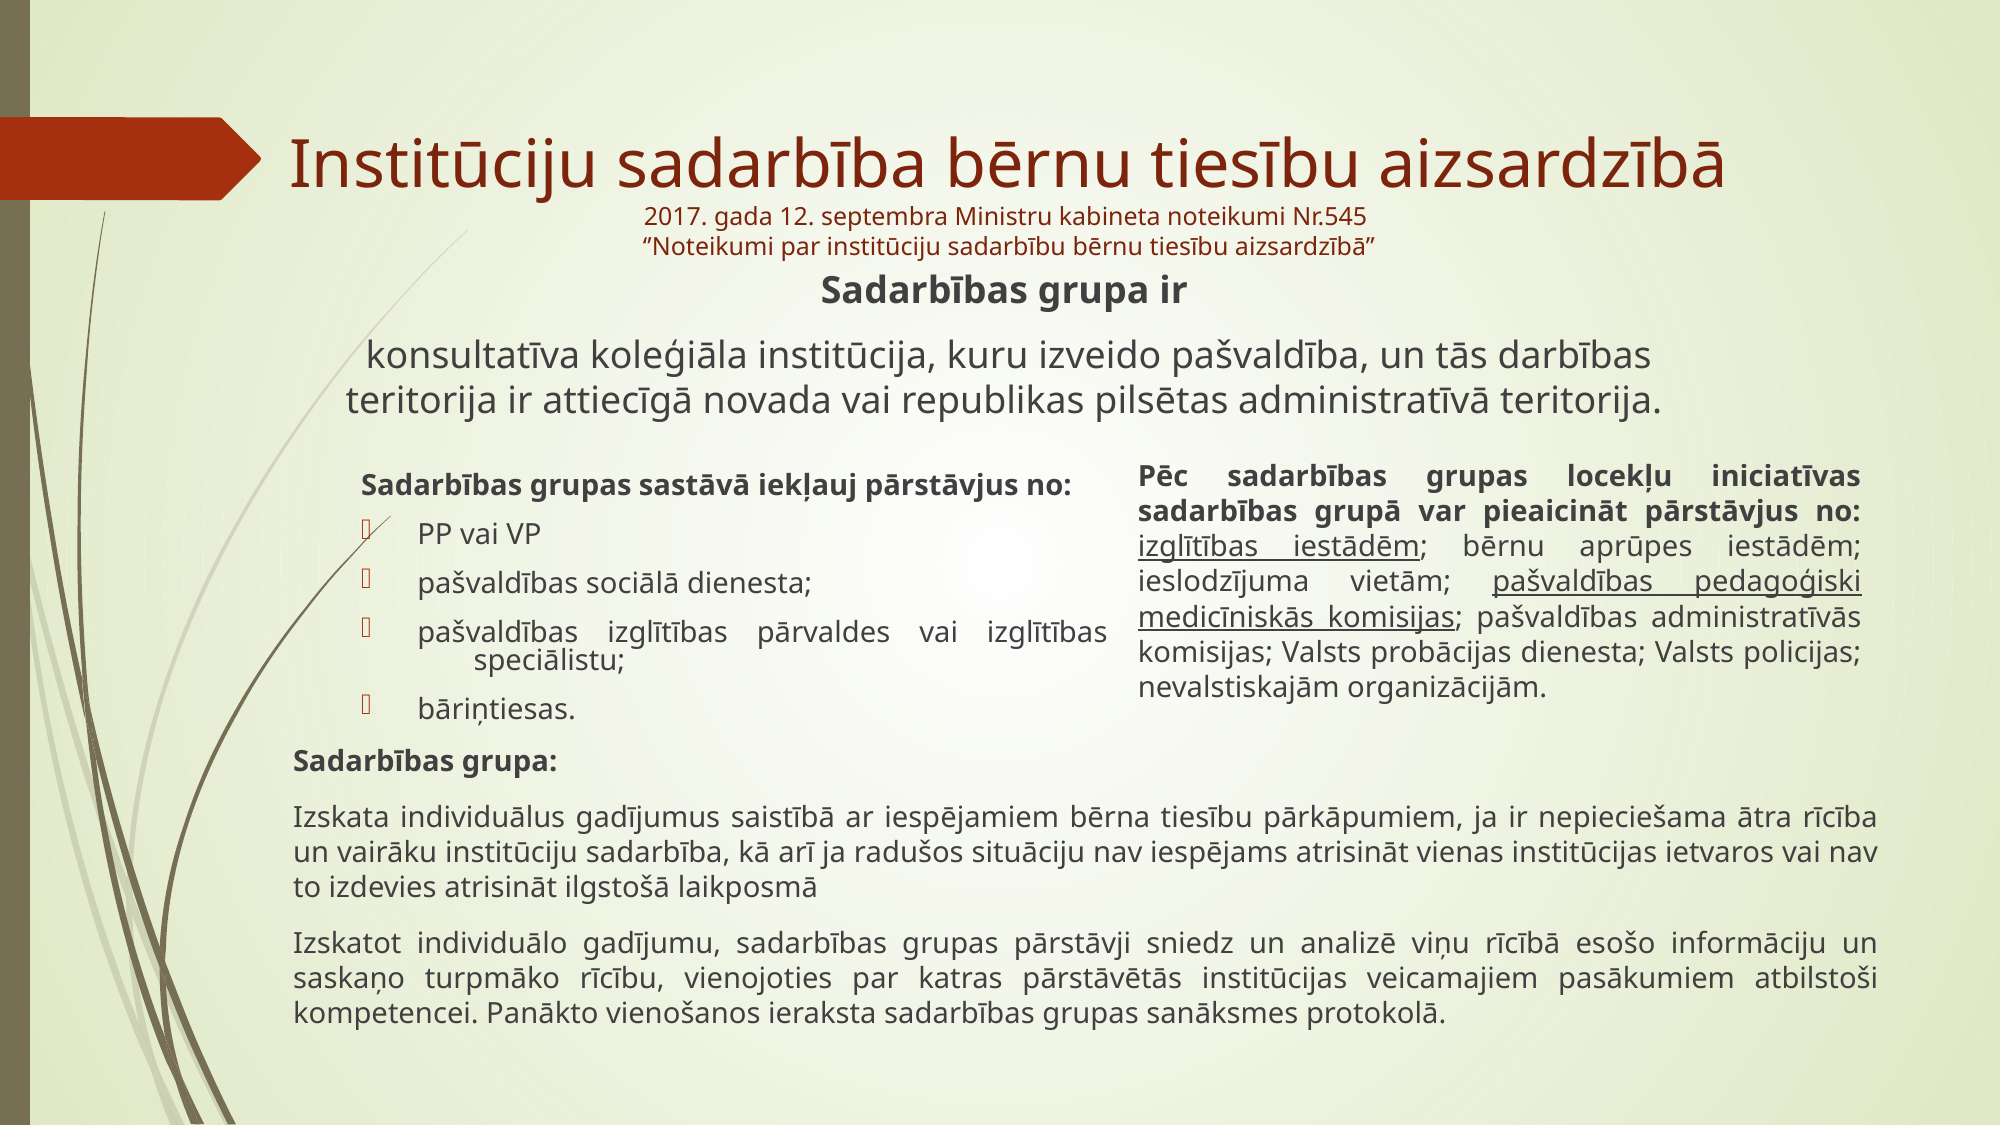

# Institūciju sadarbība bērnu tiesību aizsardzībā 2017. gada 12. septembra Ministru kabineta noteikumi Nr.545 ‘’Noteikumi par institūciju sadarbību bērnu tiesību aizsardzībā’’
Sadarbības grupa ir
konsultatīva koleģiāla institūcija, kuru izveido pašvaldība, un tās darbības teritorija ir attiecīgā novada vai republikas pilsētas administratīvā teritorija.
Sadarbības grupas sastāvā iekļauj pārstāvjus no:
PP vai VP
pašvaldības sociālā dienesta;
pašvaldības izglītības pārvaldes vai izglītības speciālistu;
bāriņtiesas.
Pēc sadarbības grupas locekļu iniciatīvas sadarbības grupā var pieaicināt pārstāvjus no: izglītības iestādēm; bērnu aprūpes iestādēm; ieslodzījuma vietām; pašvaldības pedagoģiski medicīniskās komisijas; pašvaldības administratīvās komisijas; Valsts probācijas dienesta; Valsts policijas; nevalstiskajām organizācijām.
Sadarbības grupa:
Izskata individuālus gadījumus saistībā ar iespējamiem bērna tiesību pārkāpumiem, ja ir nepieciešama ātra rīcība un vairāku institūciju sadarbība, kā arī ja radušos situāciju nav iespējams atrisināt vienas institūcijas ietvaros vai nav to izdevies atrisināt ilgstošā laikposmā
Izskatot individuālo gadījumu, sadarbības grupas pārstāvji sniedz un analizē viņu rīcībā esošo informāciju un saskaņo turpmāko rīcību, vienojoties par katras pārstāvētās institūcijas veicamajiem pasākumiem atbilstoši kompetencei. Panākto vienošanos ieraksta sadarbības grupas sanāksmes protokolā.